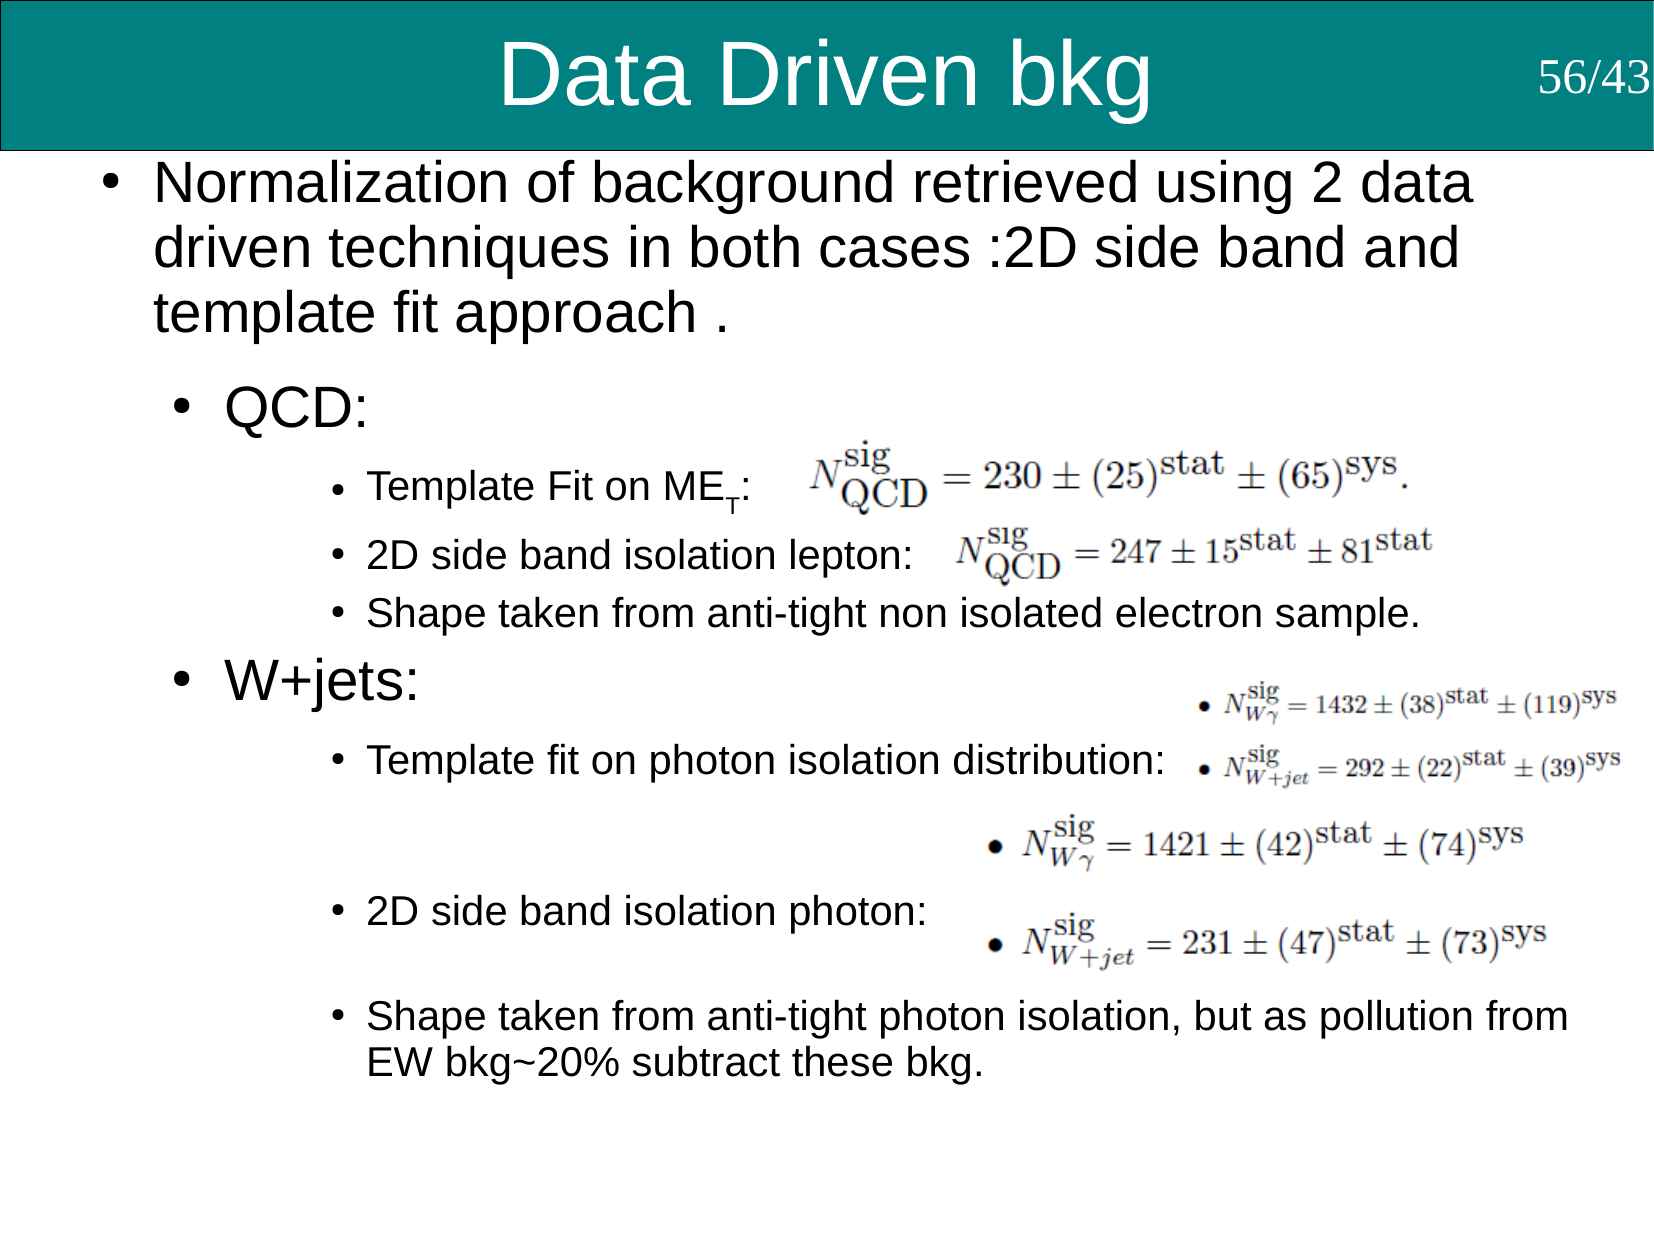

# Data Driven bkg
56
Normalization of background retrieved using 2 data driven techniques in both cases :2D side band and template fit approach .
QCD:
Template Fit on MET:
2D side band isolation lepton:
Shape taken from anti-tight non isolated electron sample.
W+jets:
Template fit on photon isolation distribution:
2D side band isolation photon:
Shape taken from anti-tight photon isolation, but as pollution from EW bkg~20% subtract these bkg.